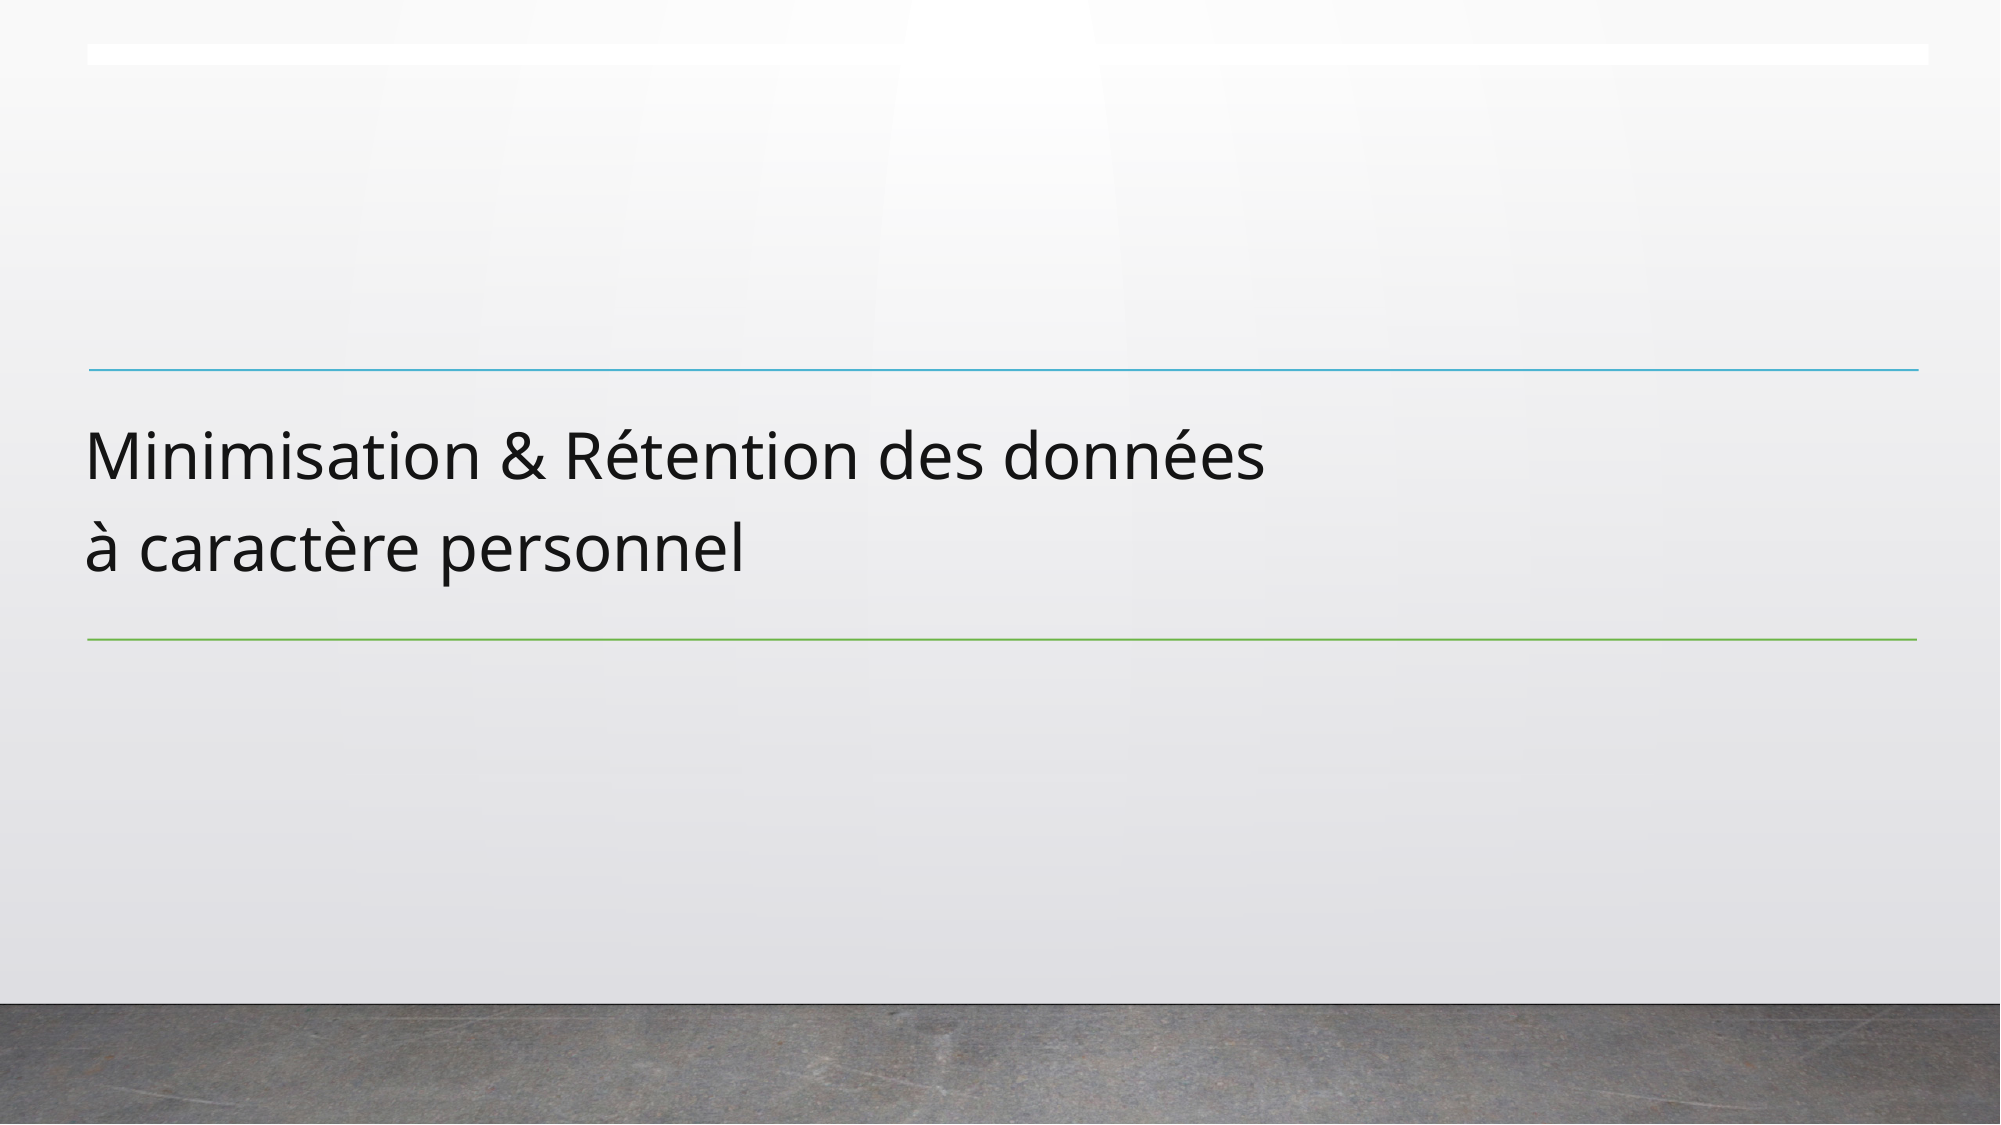

# Minimisation & Rétention des données
à caractère personnel